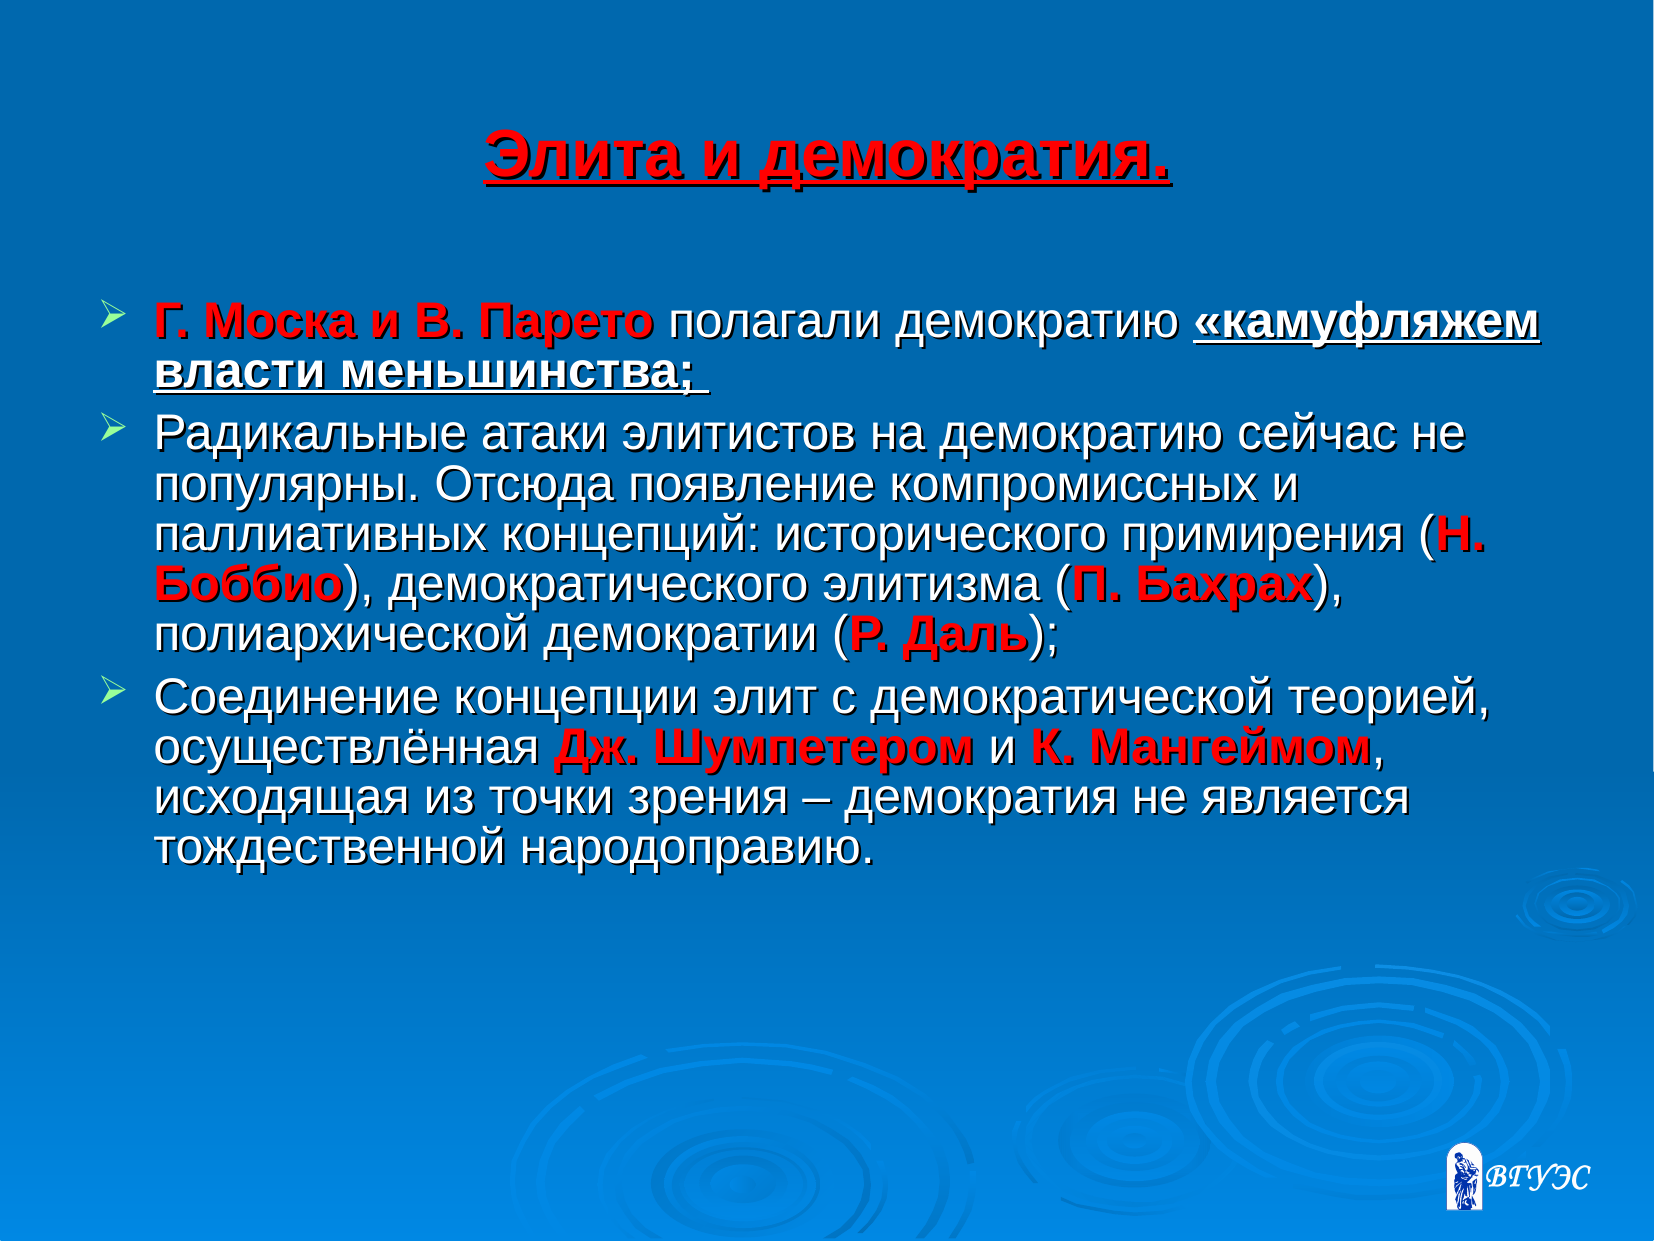

# Элита и демократия.
Г. Моска и В. Парето полагали демократию «камуфляжем власти меньшинства;
Радикальные атаки элитистов на демократию сейчас не популярны. Отсюда появление компромиссных и паллиативных концепций: исторического примирения (Н. Боббио), демократического элитизма (П. Бахрах), полиархической демократии (Р. Даль);
Соединение концепции элит с демократической теорией, осуществлённая Дж. Шумпетером и К. Мангеймом, исходящая из точки зрения – демократия не является тождественной народоправию.